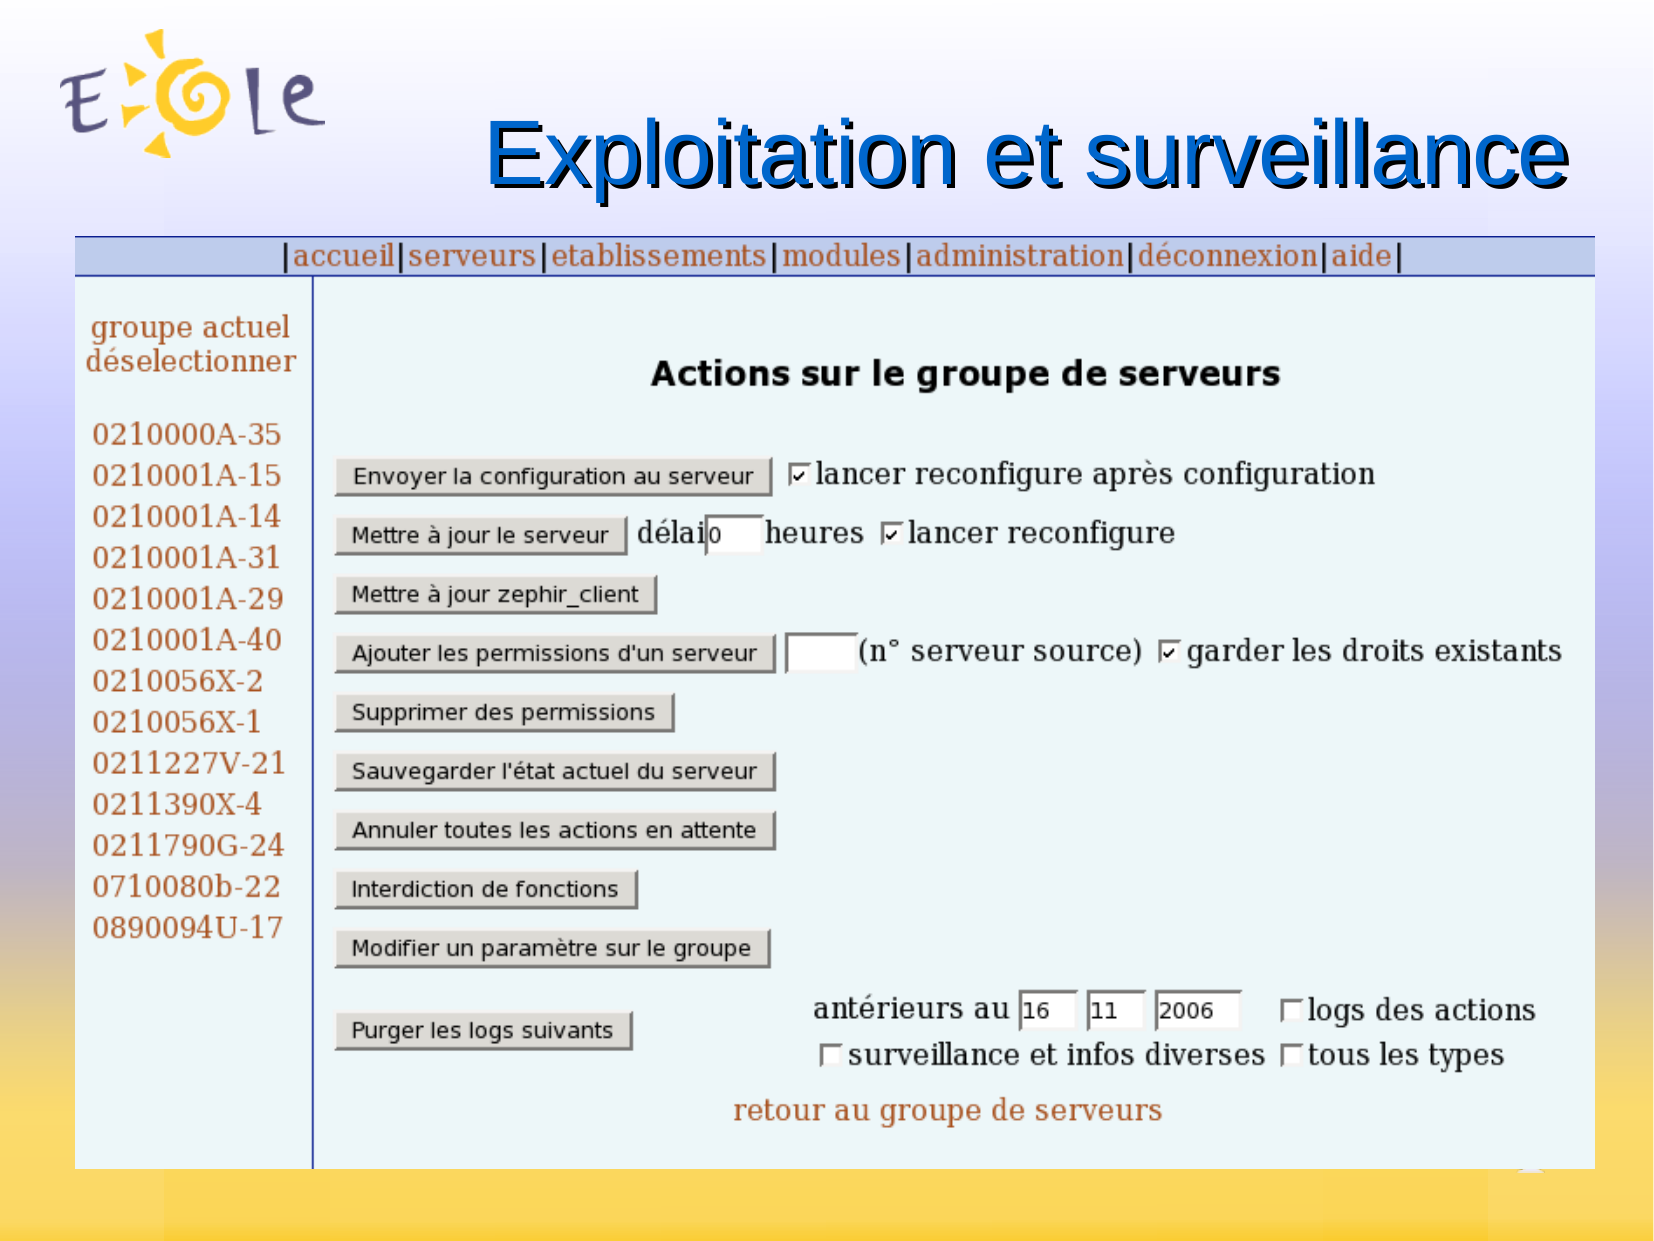

# Exploitation et surveillance
Actions à distance sur les serveurs
Zephir permet d'effectuer des actions à distance sur les serveurs enregistrés.
- Mise à jour du serveur
- blocage de certaines procédures
- modification de la configuration
- ...
Ces actions peuvent s'effectuer sur un serveur ou un groupe de serveurs.
La majorité des fonctions Eole remontent des logs sur zephir lors de leur lancement (même lancées localement).